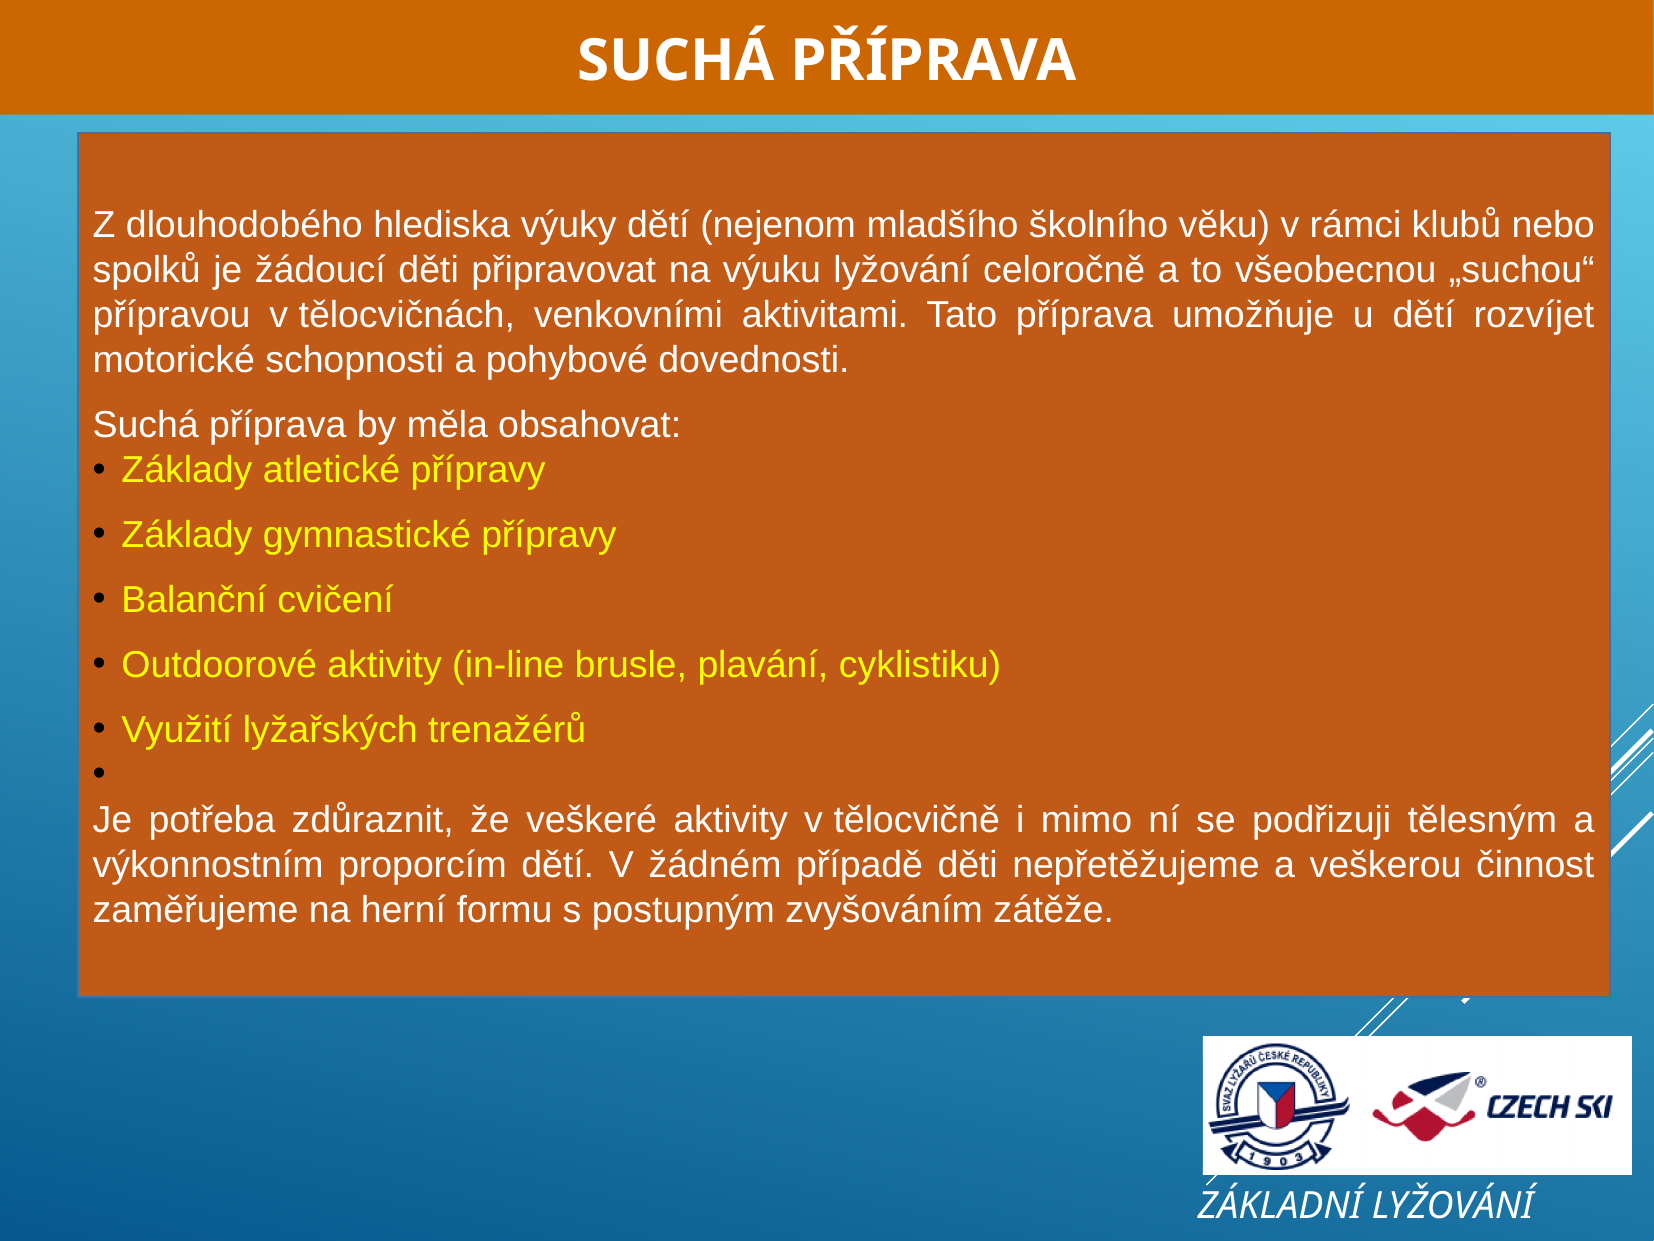

# Suchá příprava
Z dlouhodobého hlediska výuky dětí (nejenom mladšího školního věku) v rámci klubů nebo spolků je žádoucí děti připravovat na výuku lyžování celoročně a to všeobecnou „suchou“ přípravou v tělocvičnách, venkovními aktivitami. Tato příprava umožňuje u dětí rozvíjet motorické schopnosti a pohybové dovednosti.
Suchá příprava by měla obsahovat:
Základy atletické přípravy
Základy gymnastické přípravy
Balanční cvičení
Outdoorové aktivity (in-line brusle, plavání, cyklistiku)
Využití lyžařských trenažérů
Je potřeba zdůraznit, že veškeré aktivity v tělocvičně i mimo ní se podřizuji tělesným a výkonnostním proporcím dětí. V žádném případě děti nepřetěžujeme a veškerou činnost zaměřujeme na herní formu s postupným zvyšováním zátěže.
ZÁKLADNÍ LYŽOVÁNÍ